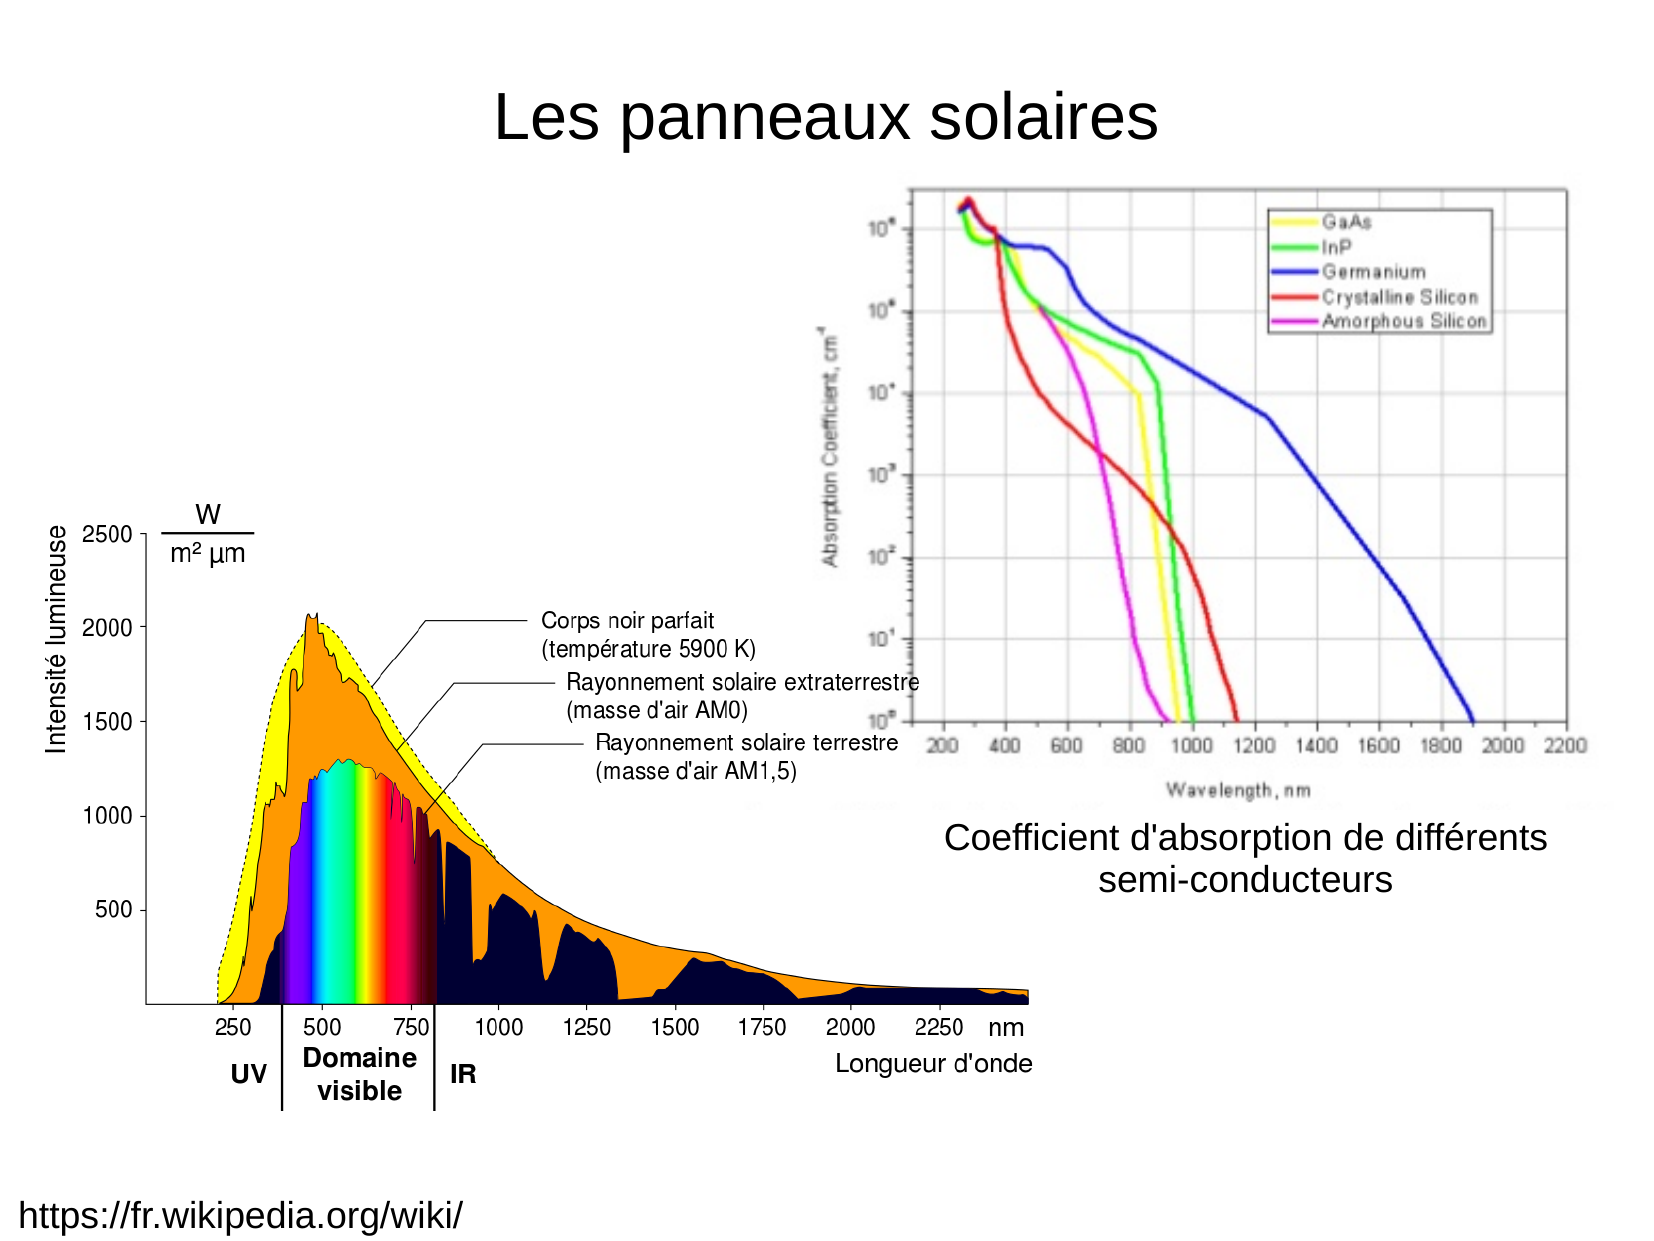

Les panneaux solaires
Coefficient d'absorption de différents semi-conducteurs
https://fr.wikipedia.org/wiki/Raies_de_Fraunhofer